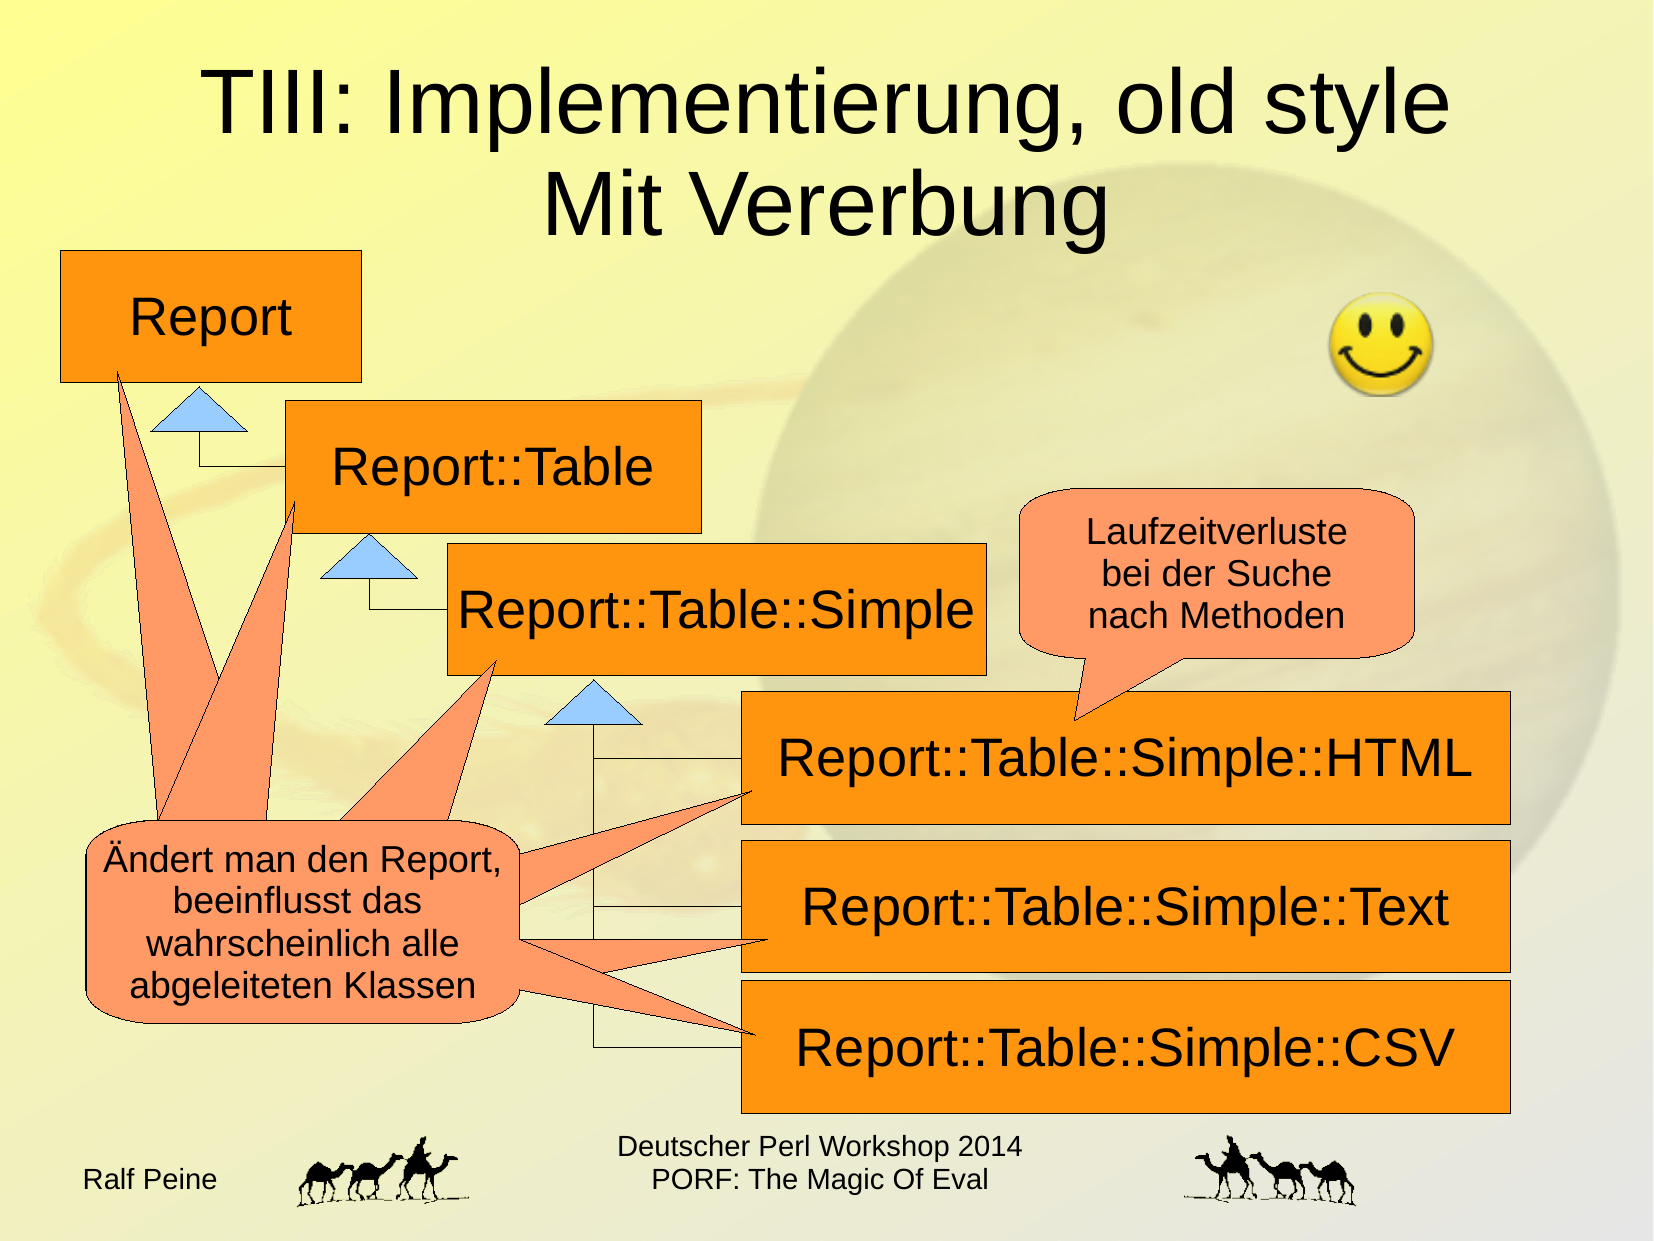

# TIII: Implementierung, old style Mit Vererbung
Report
Report::Table
Laufzeitverluste
bei der Suche
nach Methoden
Report::Table::Simple
Report::Table::Simple::HTML
Ändert man den Report
beeinflusst das
Wahrscheinlich alle
abgeleiteten Klassen
Ändert man den Report
beeinflusst das
Wahrscheinlich alle
abgeleiteten Klassen
Ändert man den Report
beeinflusst das
Wahrscheinlich alle
abgeleiteten Klassen
Ändert man den Report
beeinflusst das
Wahrscheinlich alle
abgeleiteten Klassen
Ändert man den Report
beeinflusst das
wahrscheinlich alle
abgeleiteten Klassen
Ändert man den Report,
beeinflusst das
wahrscheinlich alle
abgeleiteten Klassen
Report::Table::Simple::Text
Report::Table::Simple::CSV